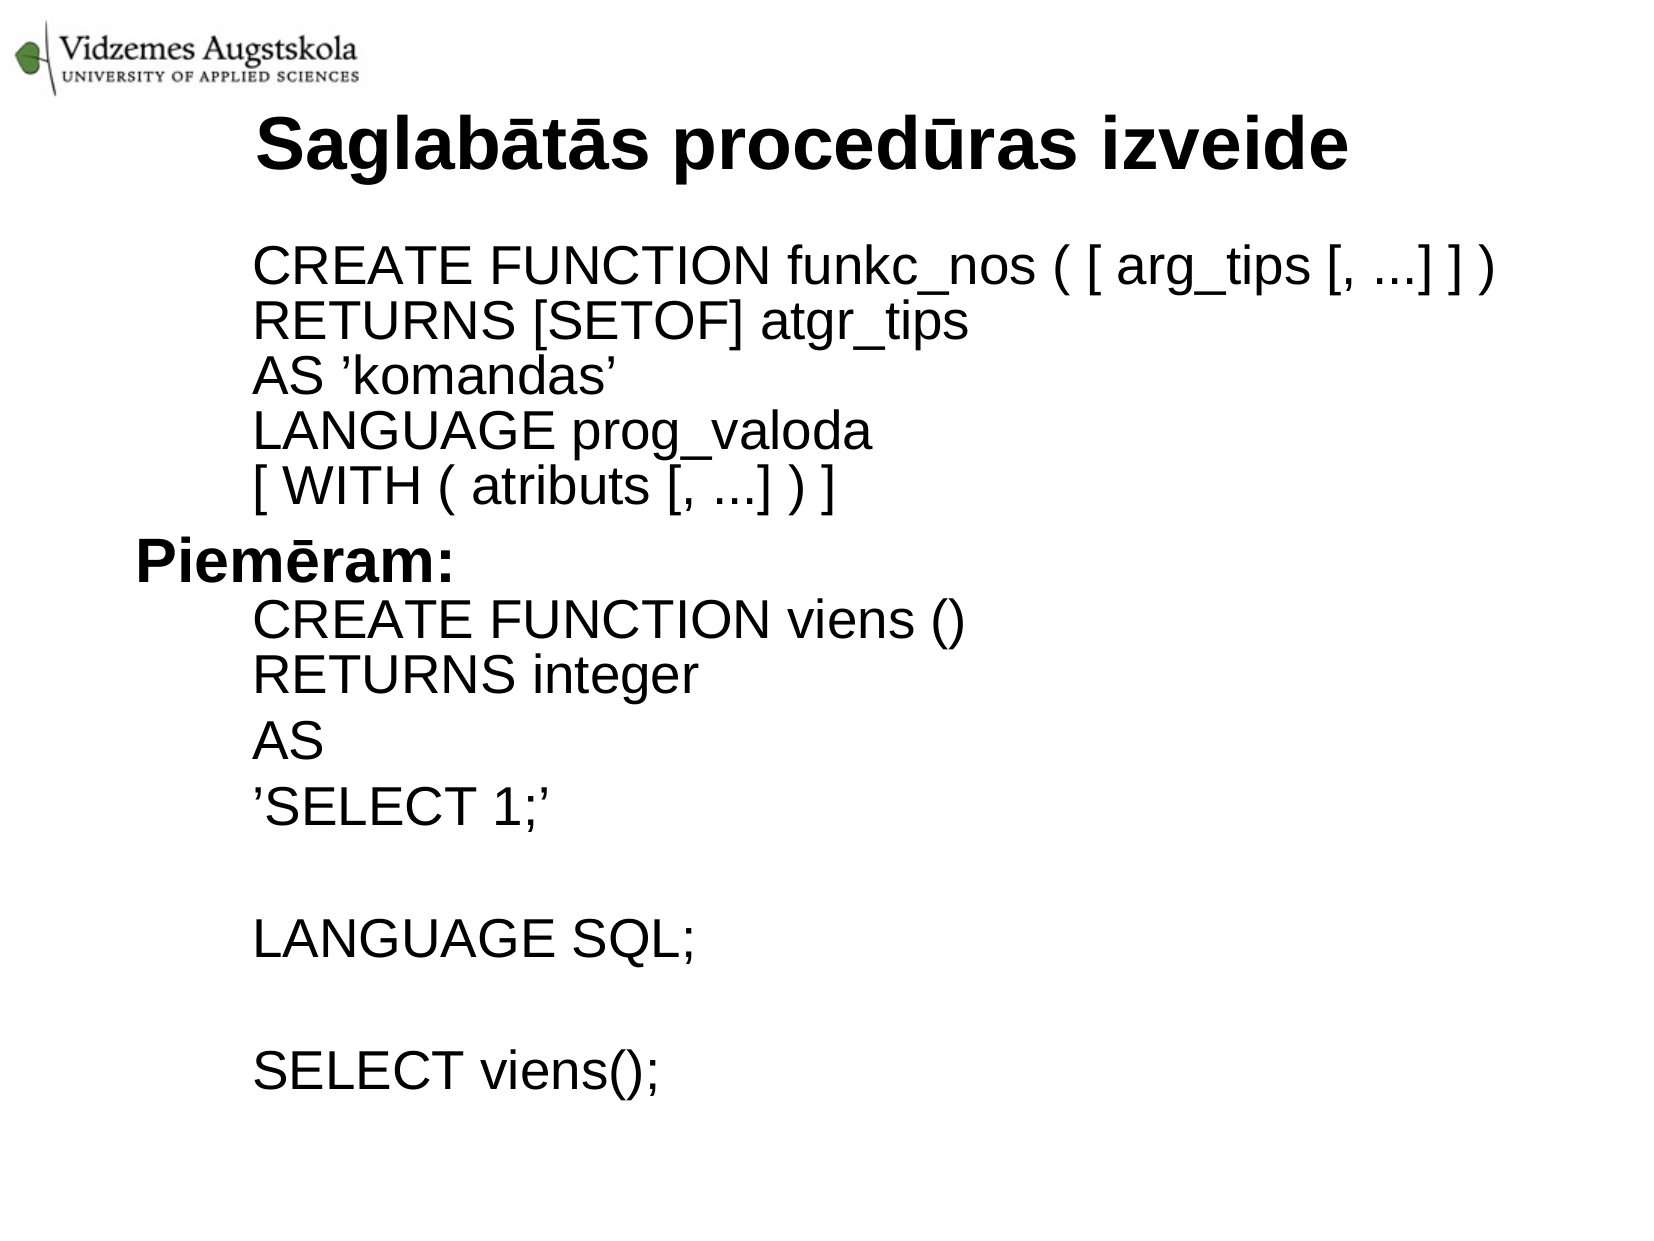

# Saglabātās procedūras izveide
CREATE FUNCTION funkc_nos ( [ arg_tips [, ...] ] )
RETURNS [SETOF] atgr_tips
AS ’komandas’
LANGUAGE prog_valoda
[ WITH ( atributs [, ...] ) ]
Piemēram:
CREATE FUNCTION viens ()
RETURNS integer
AS
’SELECT 1;’
LANGUAGE SQL;
SELECT viens();